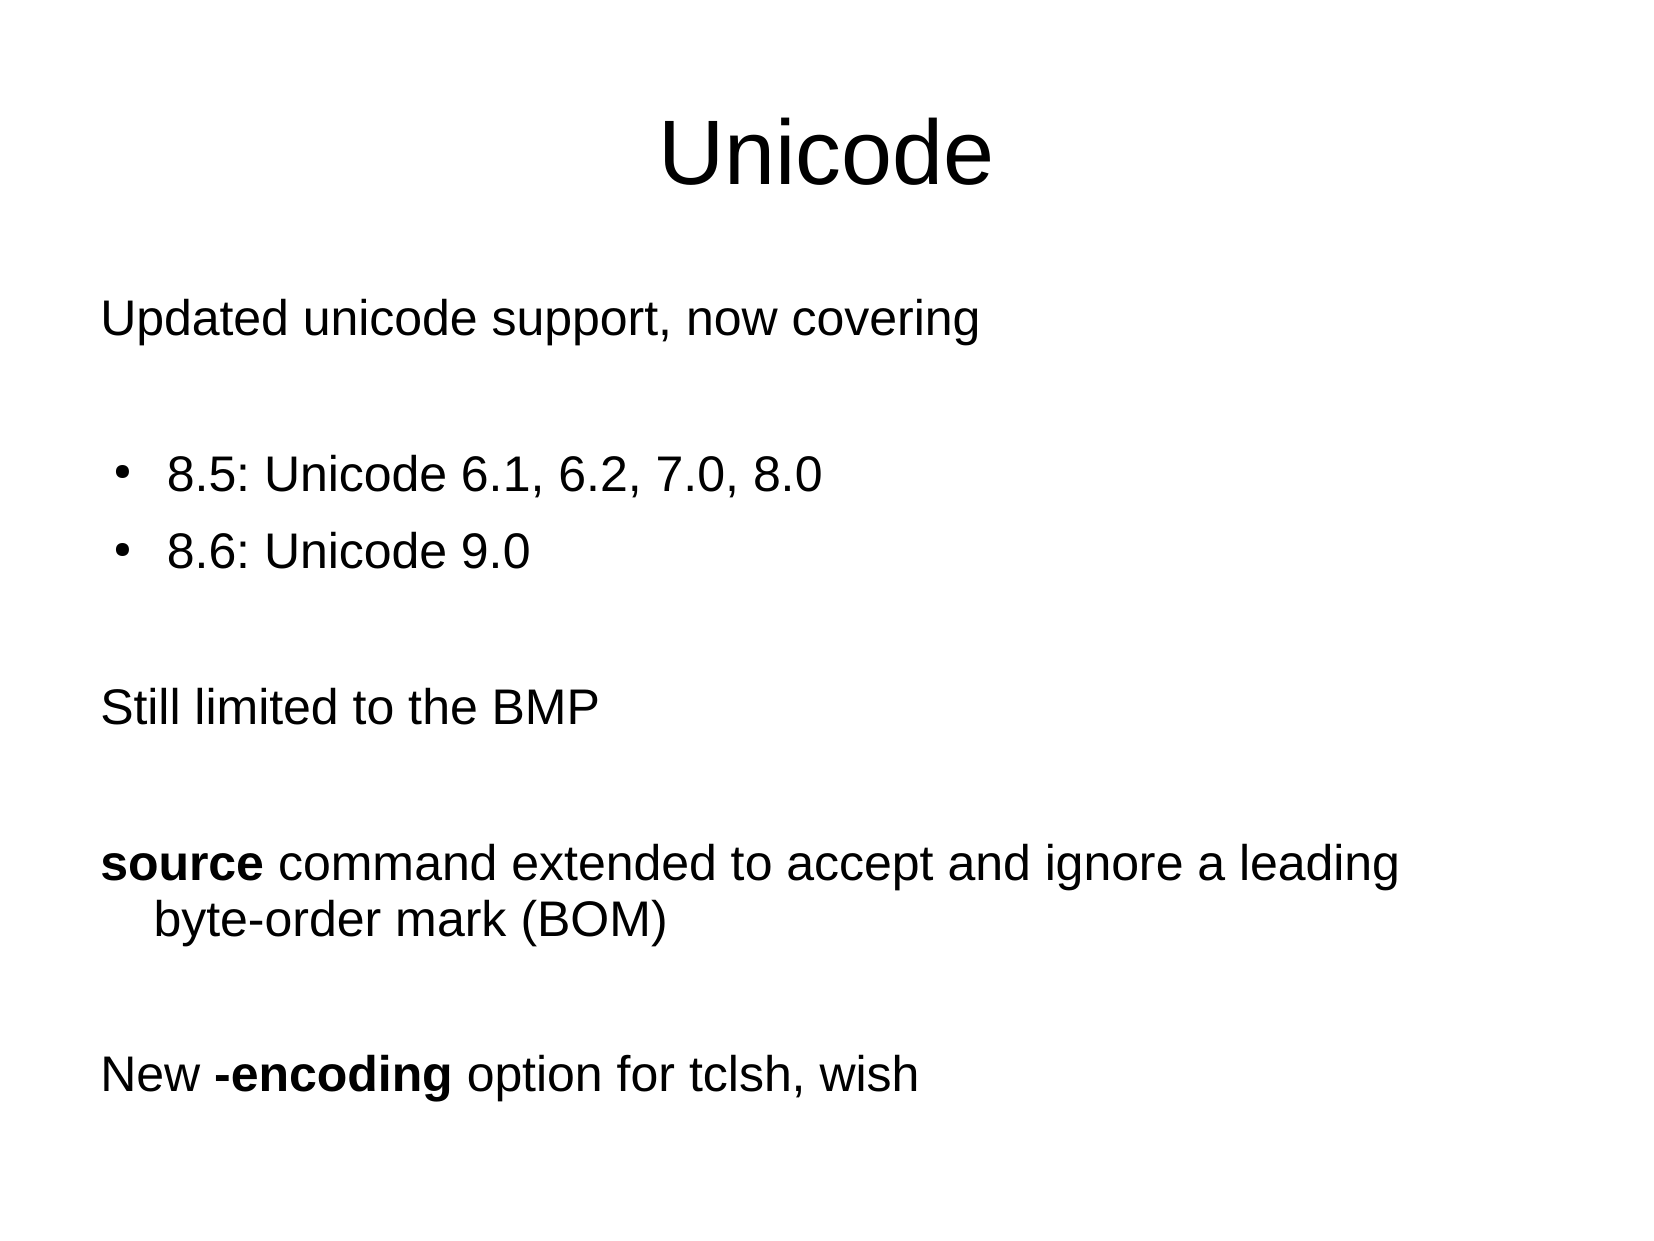

# Unicode
Updated unicode support, now covering
8.5: Unicode 6.1, 6.2, 7.0, 8.0
8.6: Unicode 9.0
Still limited to the BMP
source command extended to accept and ignore a leading
byte-order mark (BOM)
New -encoding option for tclsh, wish